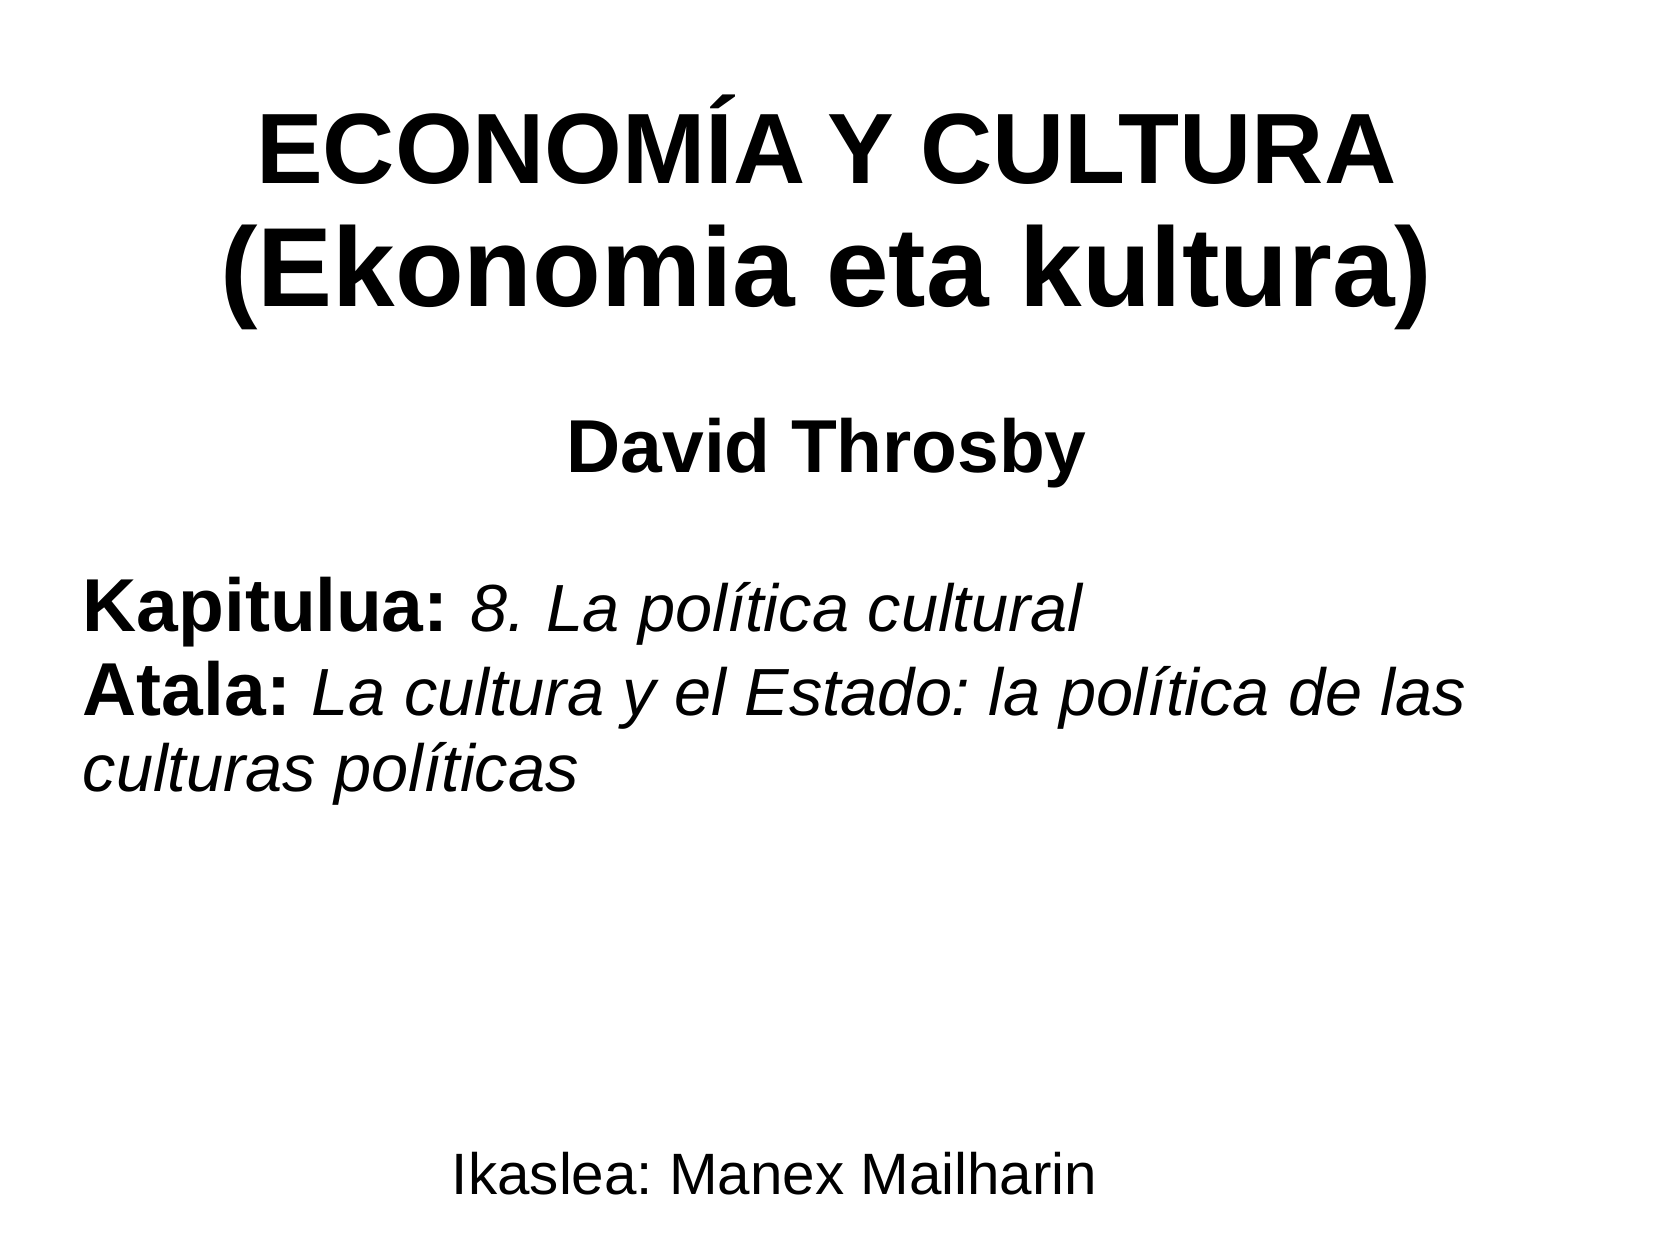

# ECONOMÍA Y CULTURA
(Ekonomia eta kultura)
David Throsby
Kapitulua: 8. La política cultural
Atala: La cultura y el Estado: la política de las culturas políticas
					Ikaslea: Manex Mailharin